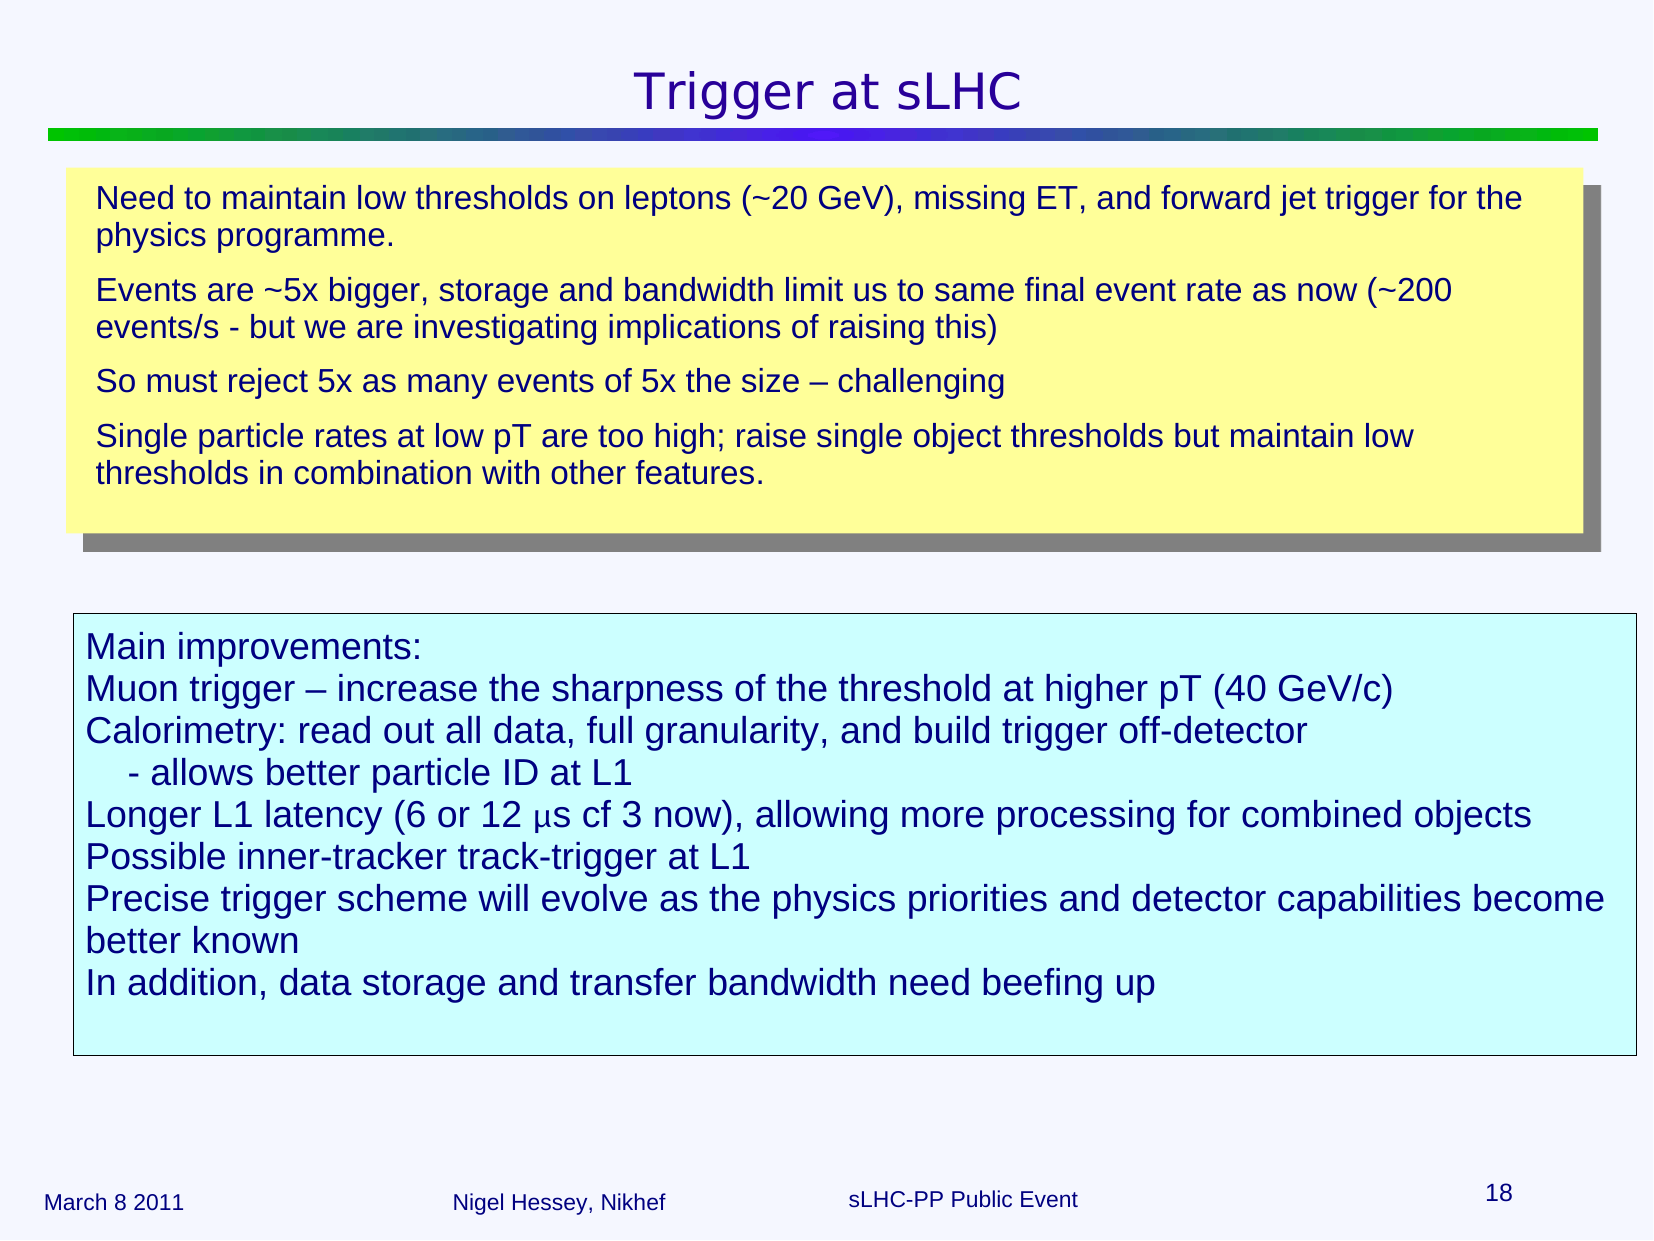

# Trigger at sLHC
Need to maintain low thresholds on leptons (~20 GeV), missing ET, and forward jet trigger for the physics programme.
Events are ~5x bigger, storage and bandwidth limit us to same final event rate as now (~200 events/s - but we are investigating implications of raising this)
So must reject 5x as many events of 5x the size – challenging
Single particle rates at low pT are too high; raise single object thresholds but maintain low thresholds in combination with other features.
Main improvements:
Muon trigger – increase the sharpness of the threshold at higher pT (40 GeV/c)
Calorimetry: read out all data, full granularity, and build trigger off-detector
 - allows better particle ID at L1
Longer L1 latency (6 or 12 s cf 3 now), allowing more processing for combined objects
Possible inner-tracker track-trigger at L1
Precise trigger scheme will evolve as the physics priorities and detector capabilities become better known
In addition, data storage and transfer bandwidth need beefing up